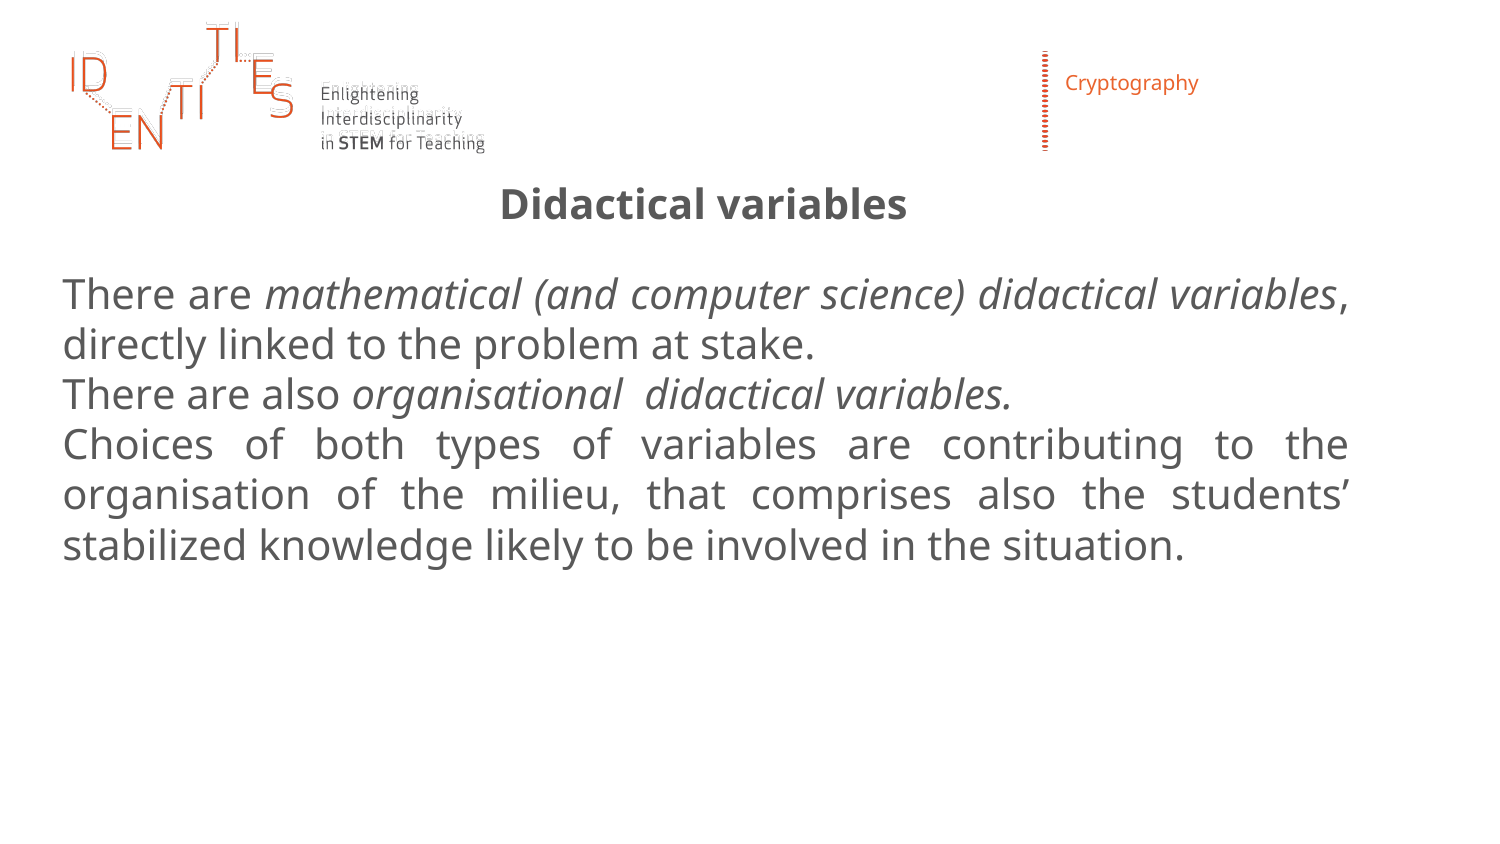

Cryptography
Didactical variables
There are mathematical (and computer science) didactical variables, directly linked to the problem at stake.
There are also organisational didactical variables.
Choices of both types of variables are contributing to the organisation of the milieu, that comprises also the students’ stabilized knowledge likely to be involved in the situation.